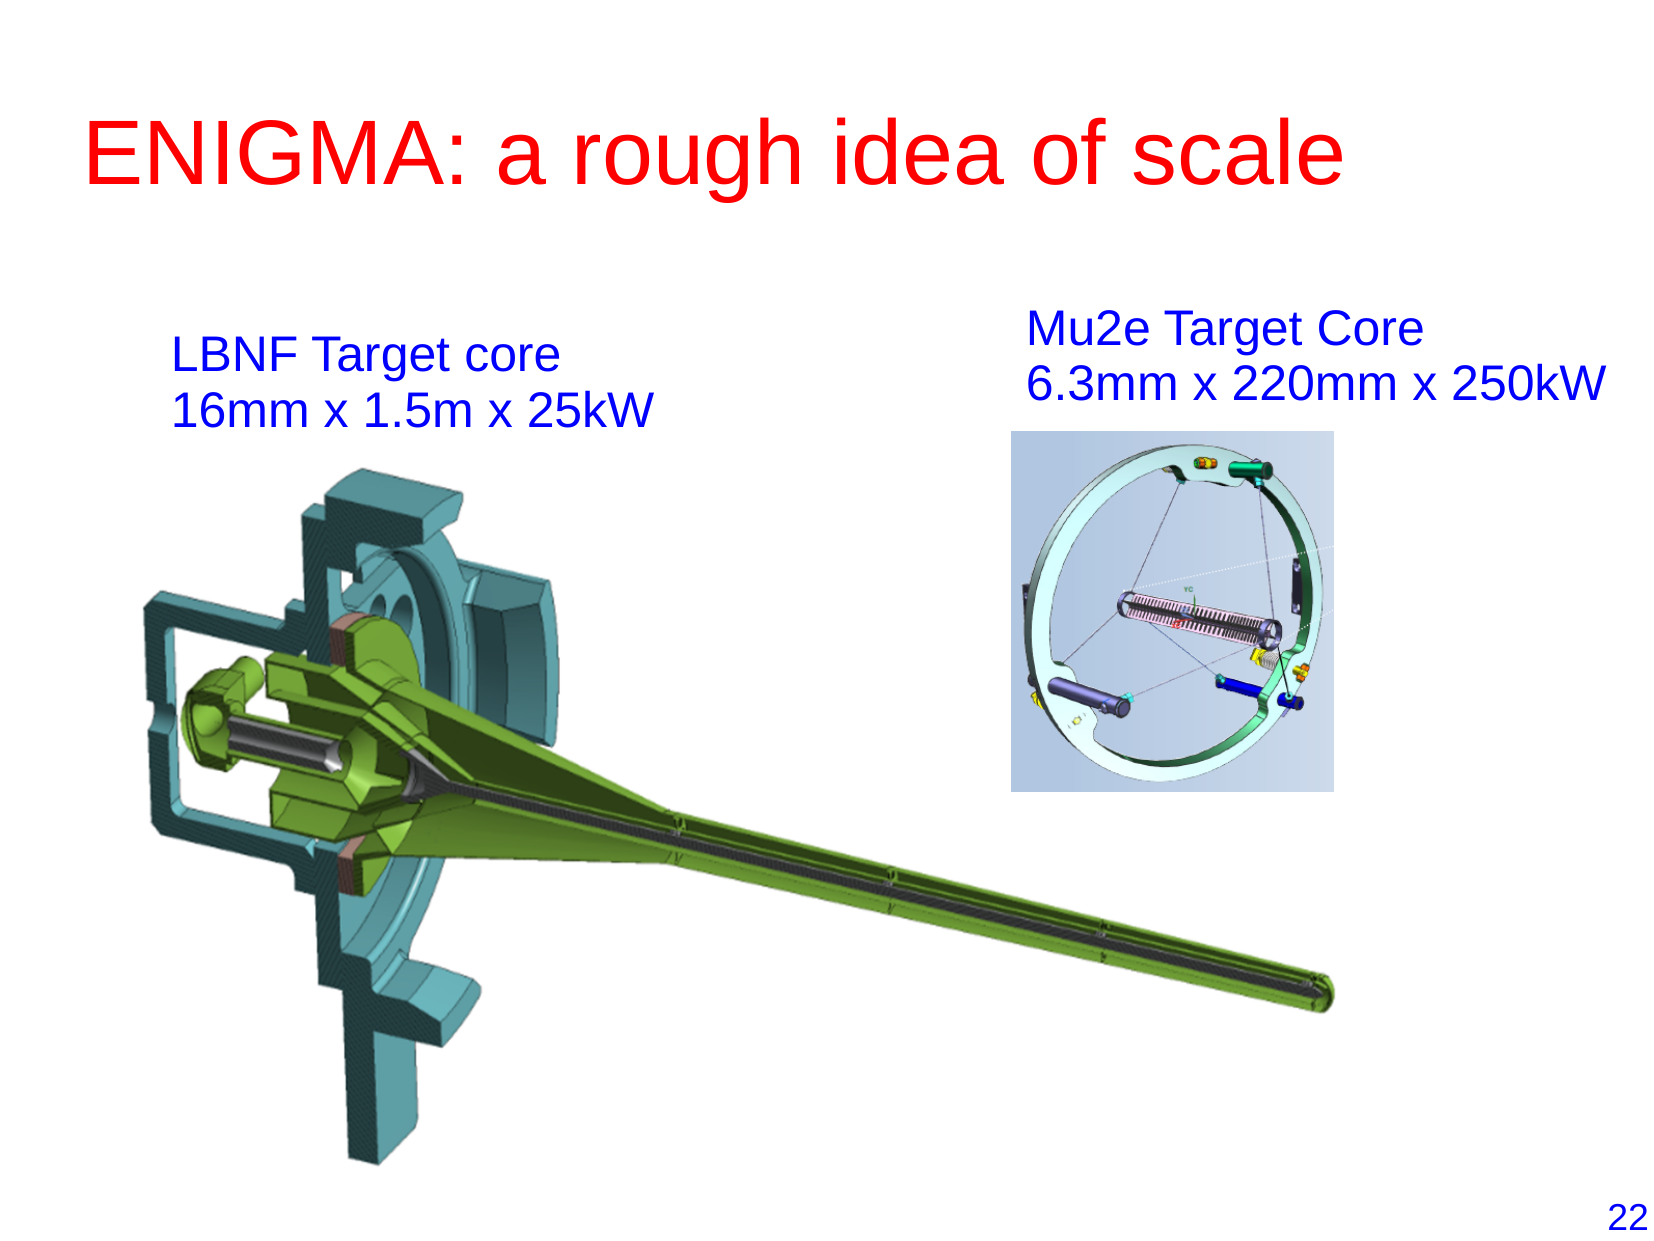

# ENIGMA: a rough idea of scale
Mu2e Target Core
6.3mm x 220mm x 250kW
LBNF Target core 16mm x 1.5m x 25kW